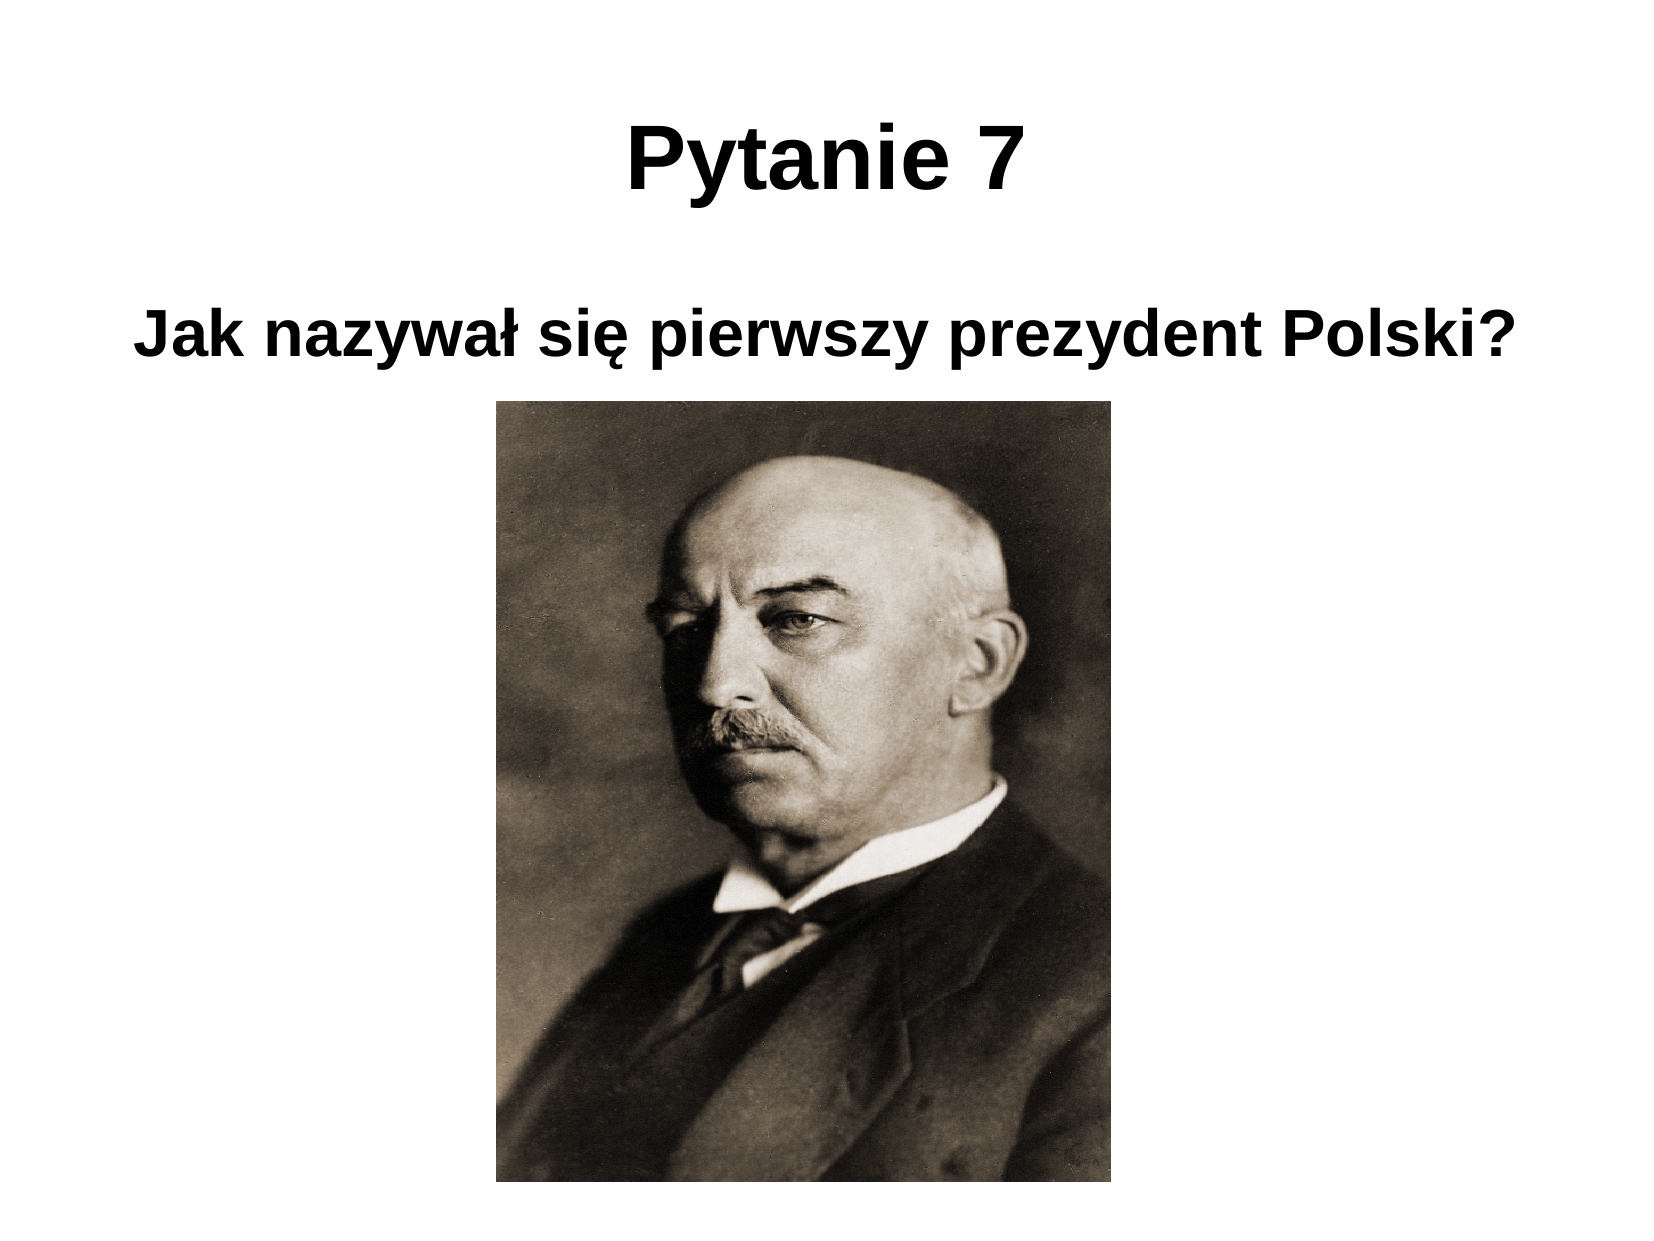

# Pytanie 7
Jak nazywał się pierwszy prezydent Polski?